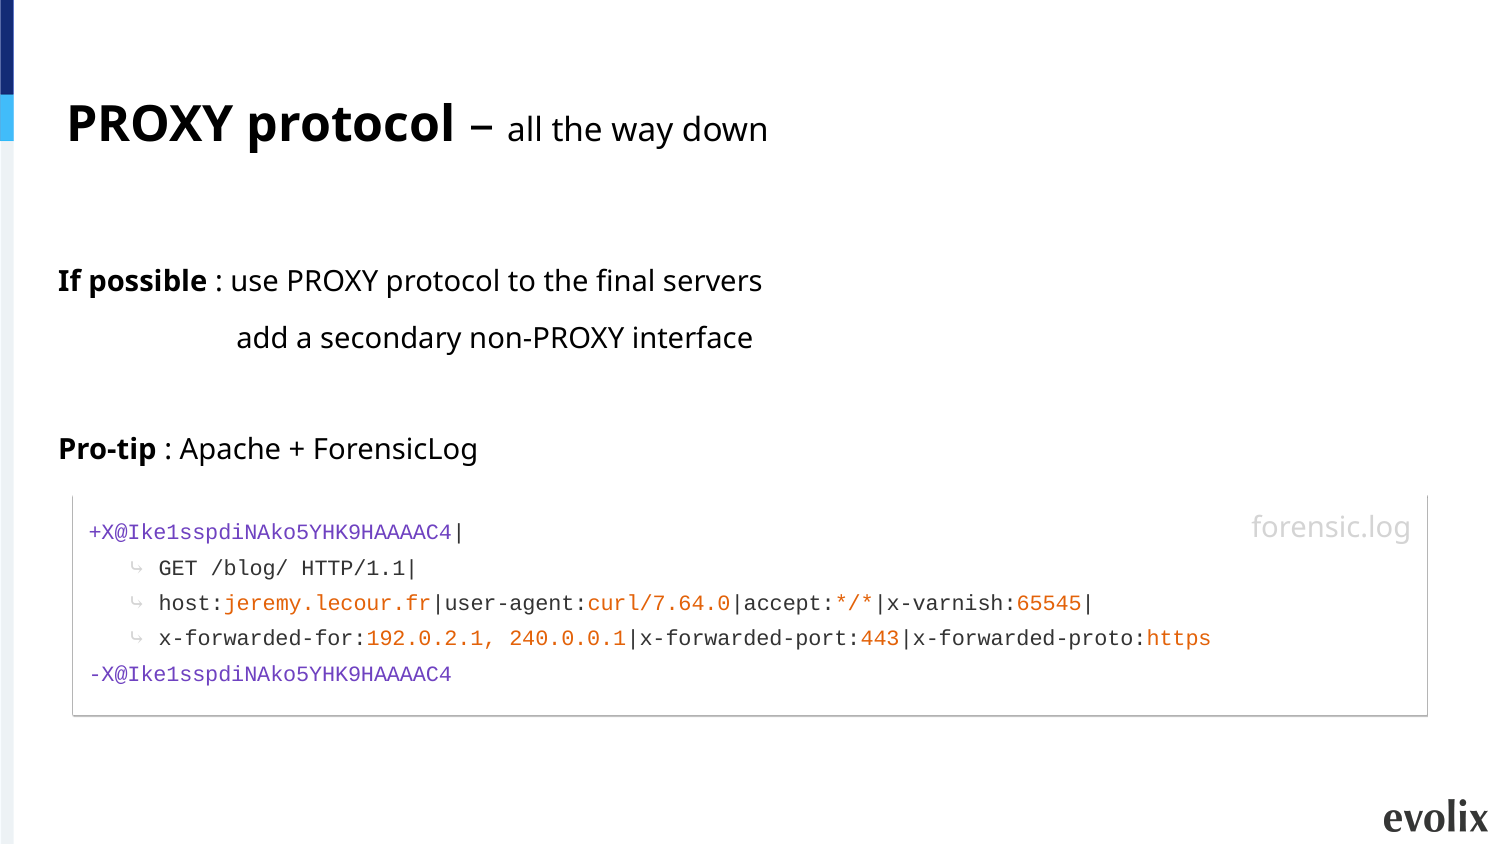

# PROXY protocol – all the way down
If possible : use PROXY protocol to the final servers
add a secondary non-PROXY interface
Pro-tip : Apache + ForensicLog
+X@Ike1sspdiNAko5YHK9HAAAAC4|
 ⤷ GET /blog/ HTTP/1.1|
 ⤷ host:jeremy.lecour.fr|user-agent:curl/7.64.0|accept:*/*|x-varnish:65545|
 ⤷ x-forwarded-for:192.0.2.1, 240.0.0.1|x-forwarded-port:443|x-forwarded-proto:https
-X@Ike1sspdiNAko5YHK9HAAAAC4
forensic.log